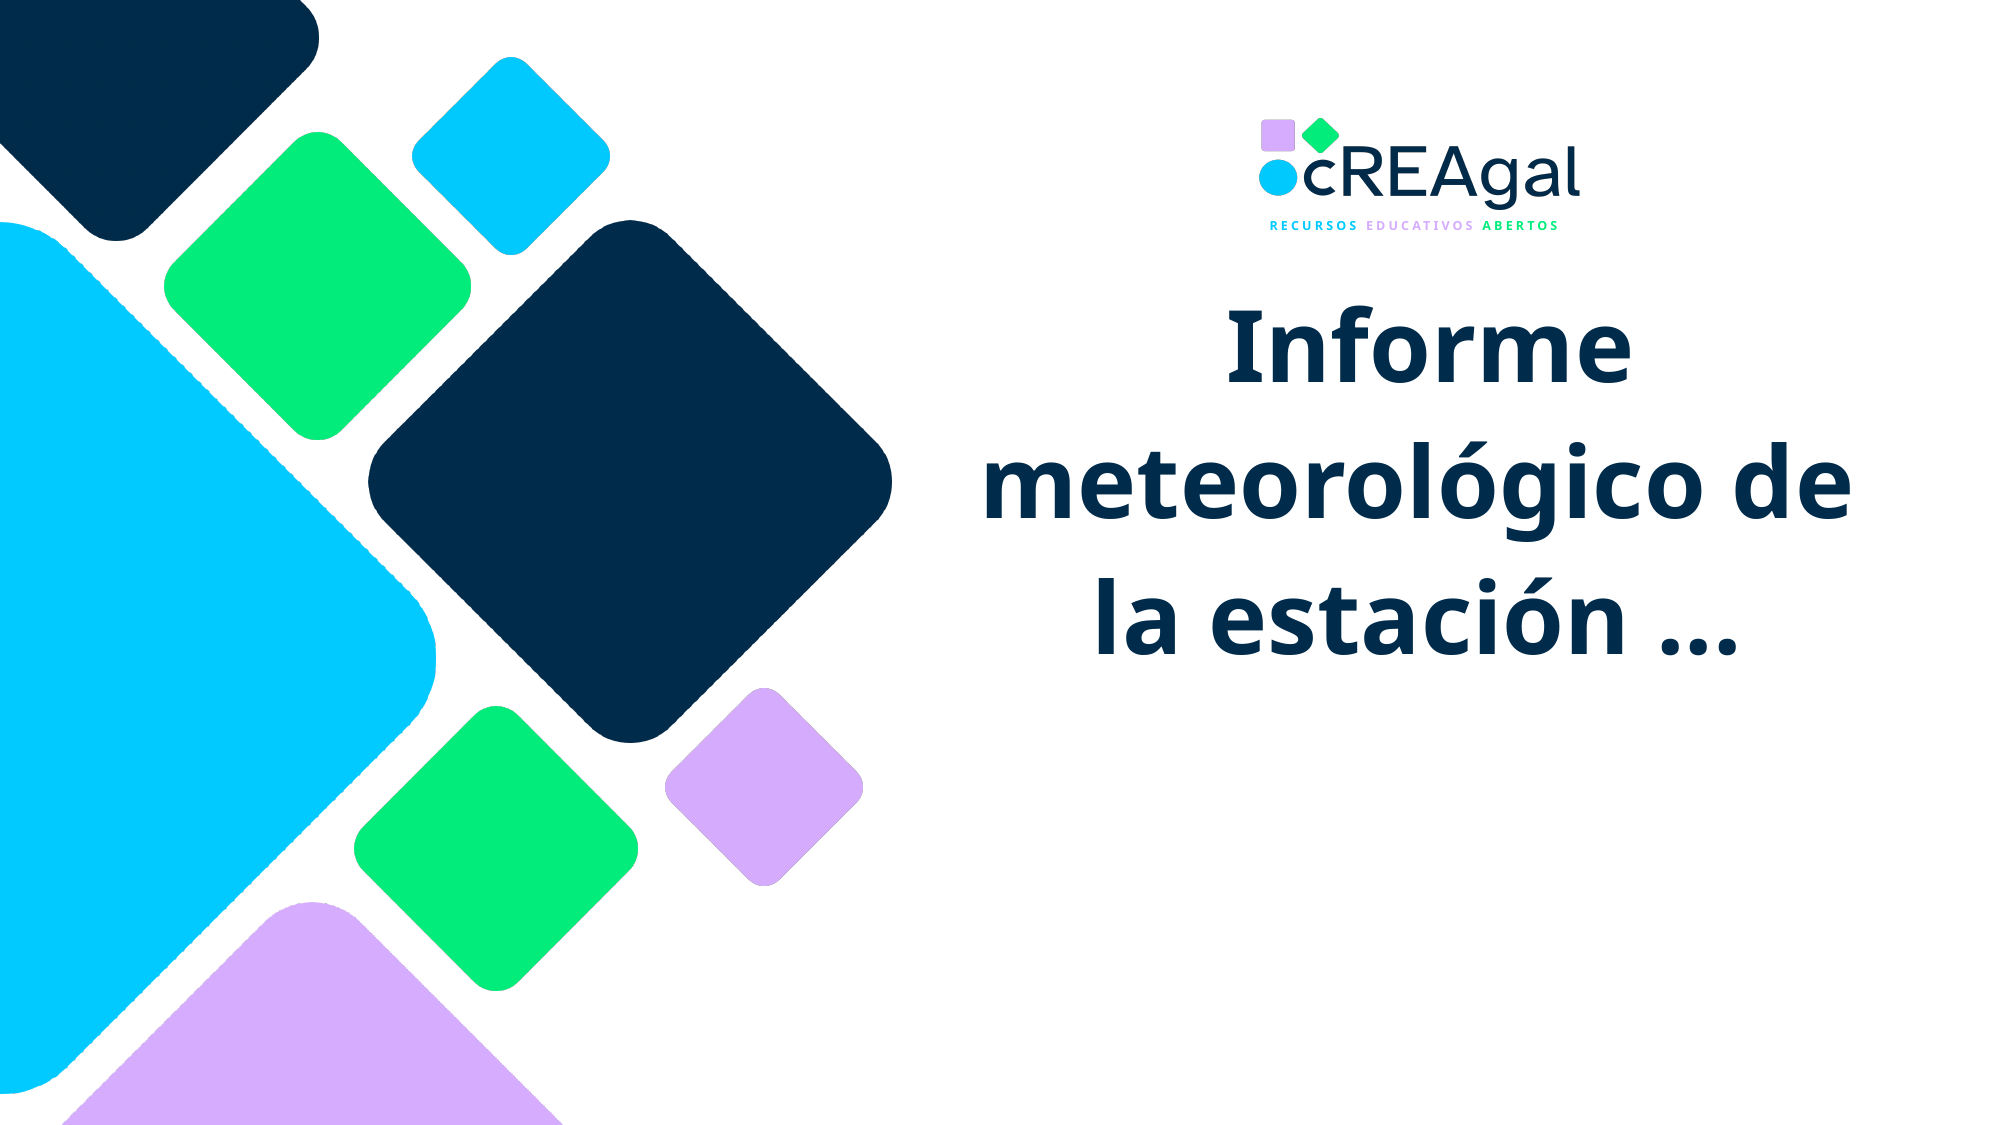

# Informe meteorológico de la estación ...